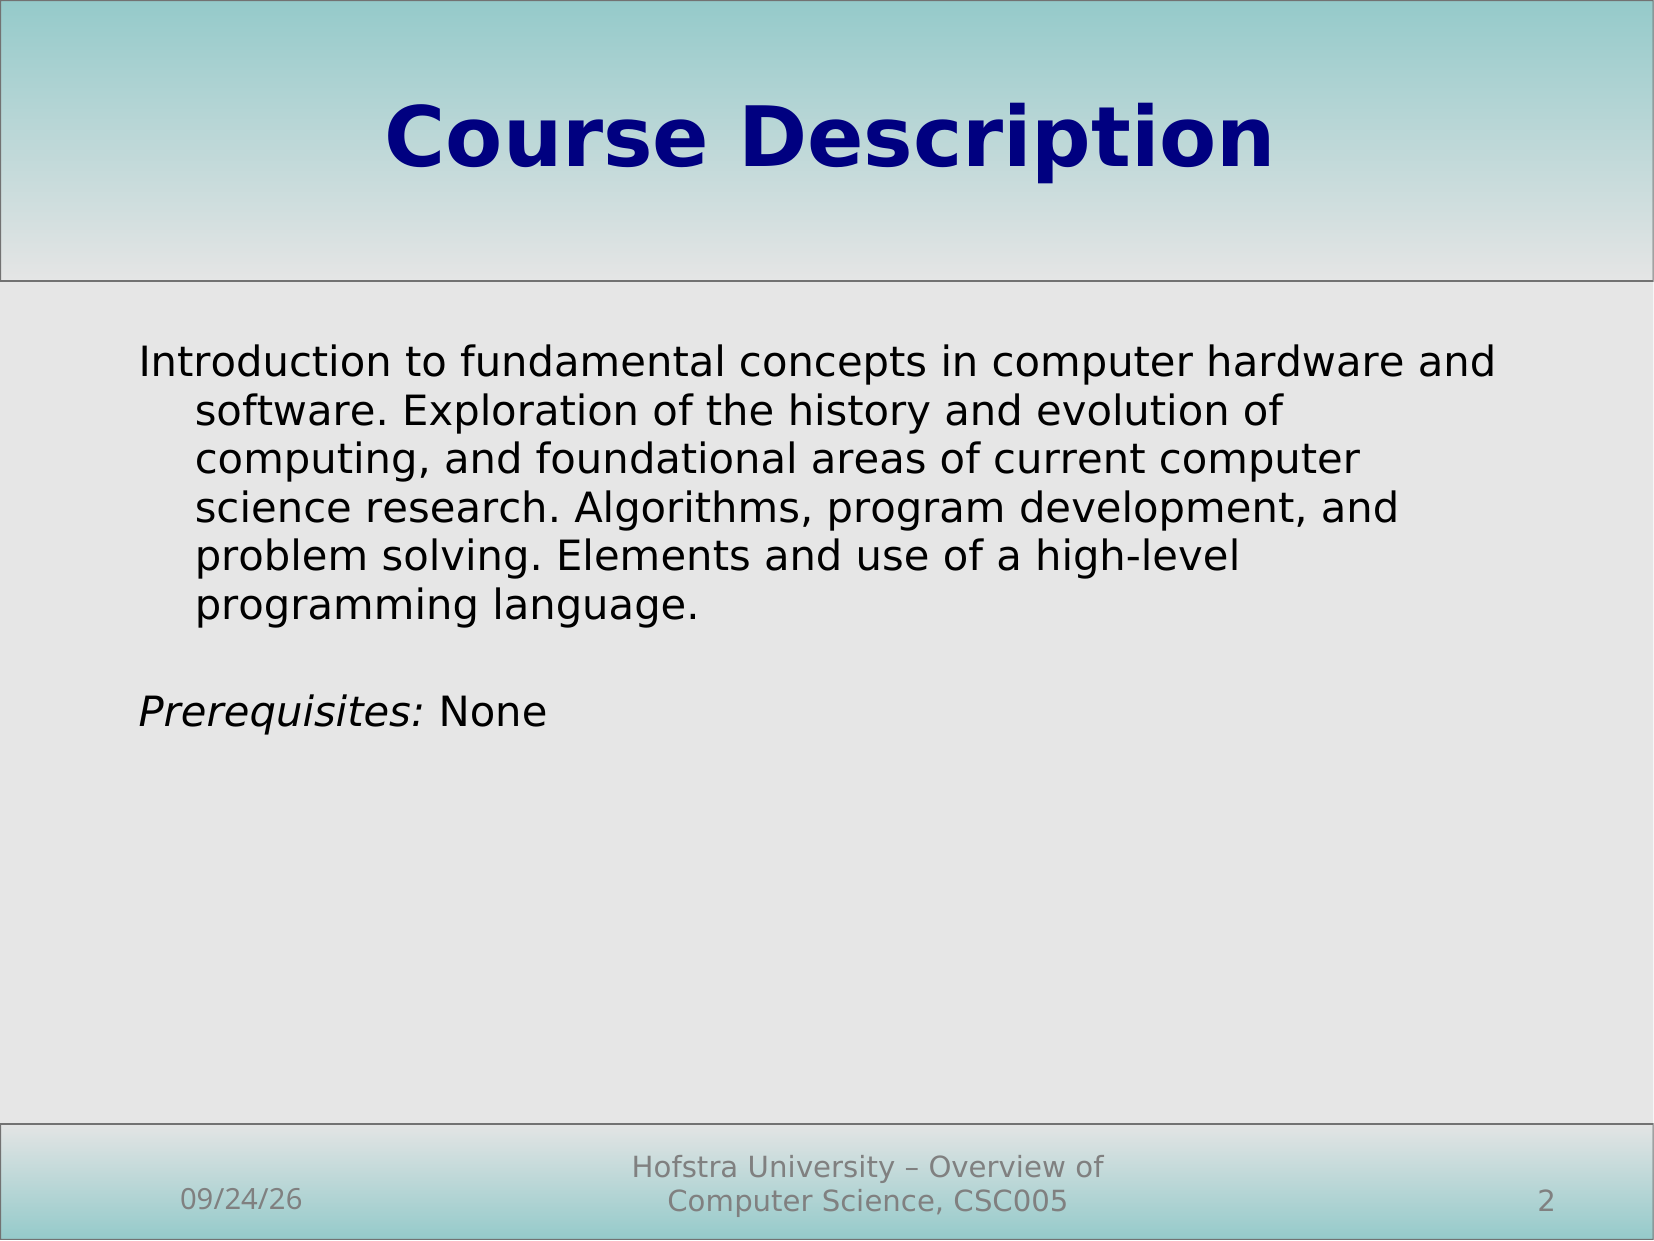

# Course Description
Introduction to fundamental concepts in computer hardware and software. Exploration of the history and evolution of computing, and foundational areas of current computer science research. Algorithms, program development, and problem solving. Elements and use of a high-level programming language.
Prerequisites: None
2